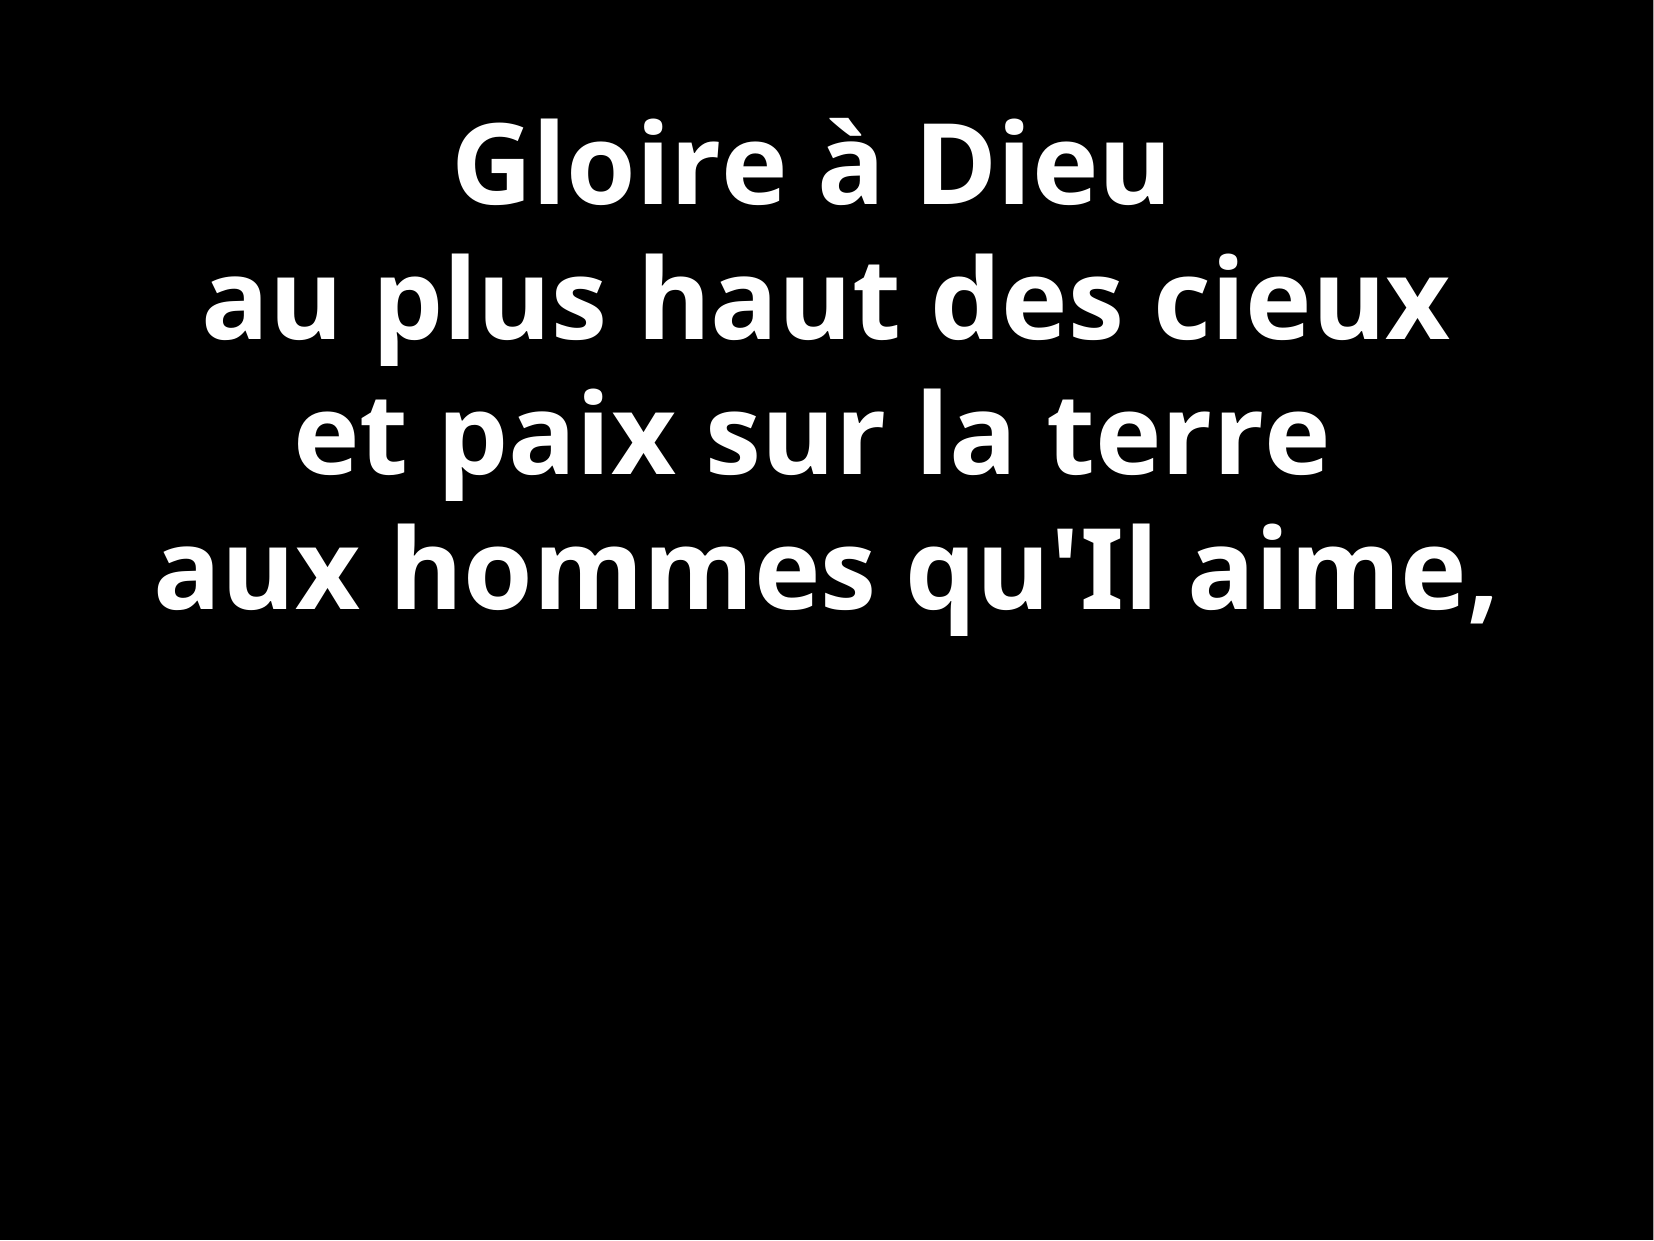

# Gloire à Dieu au plus haut des cieux et paix sur la terre aux hommes qu'Il aime,